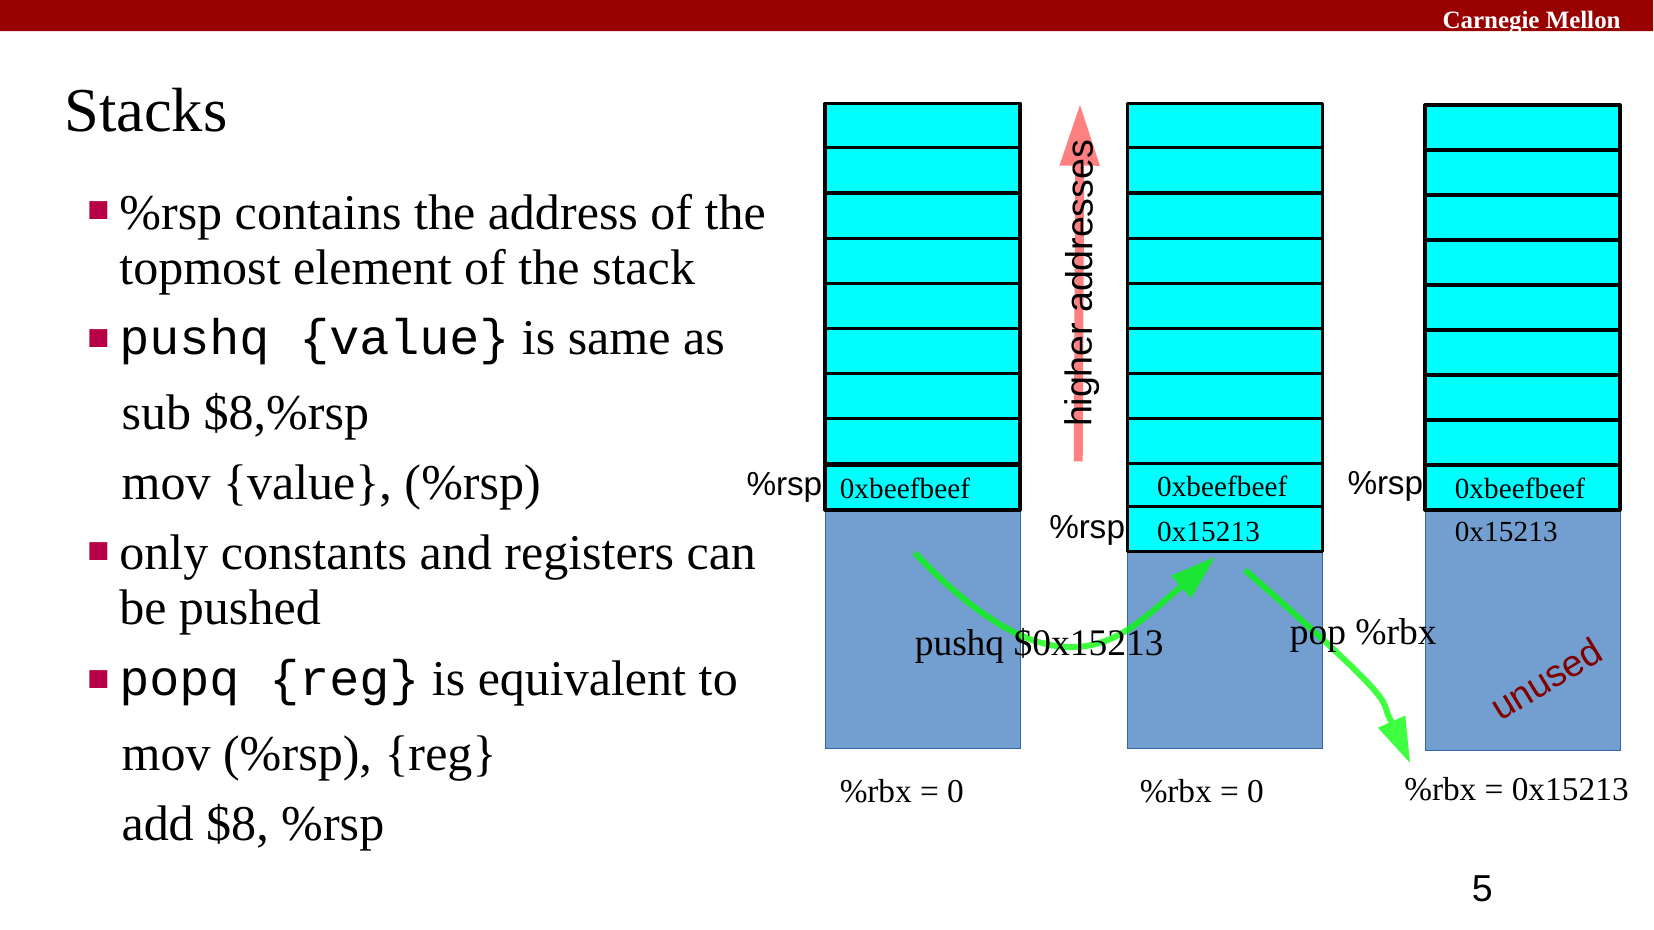

# Stacks
higher addresses
%rsp contains the address of the topmost element of the stack
pushq {value} is same as
 sub $8,%rsp
 mov {value}, (%rsp)
only constants and registers can be pushed
popq {reg} is equivalent to
 mov (%rsp), {reg}
 add $8, %rsp
%rsp
%rsp
0xbeefbeef
0xbeefbeef
0xbeefbeef
%rsp
0x15213
0x15213
pop %rbx
pushq $0x15213
unused
%rbx = 0x15213
%rbx = 0
%rbx = 0